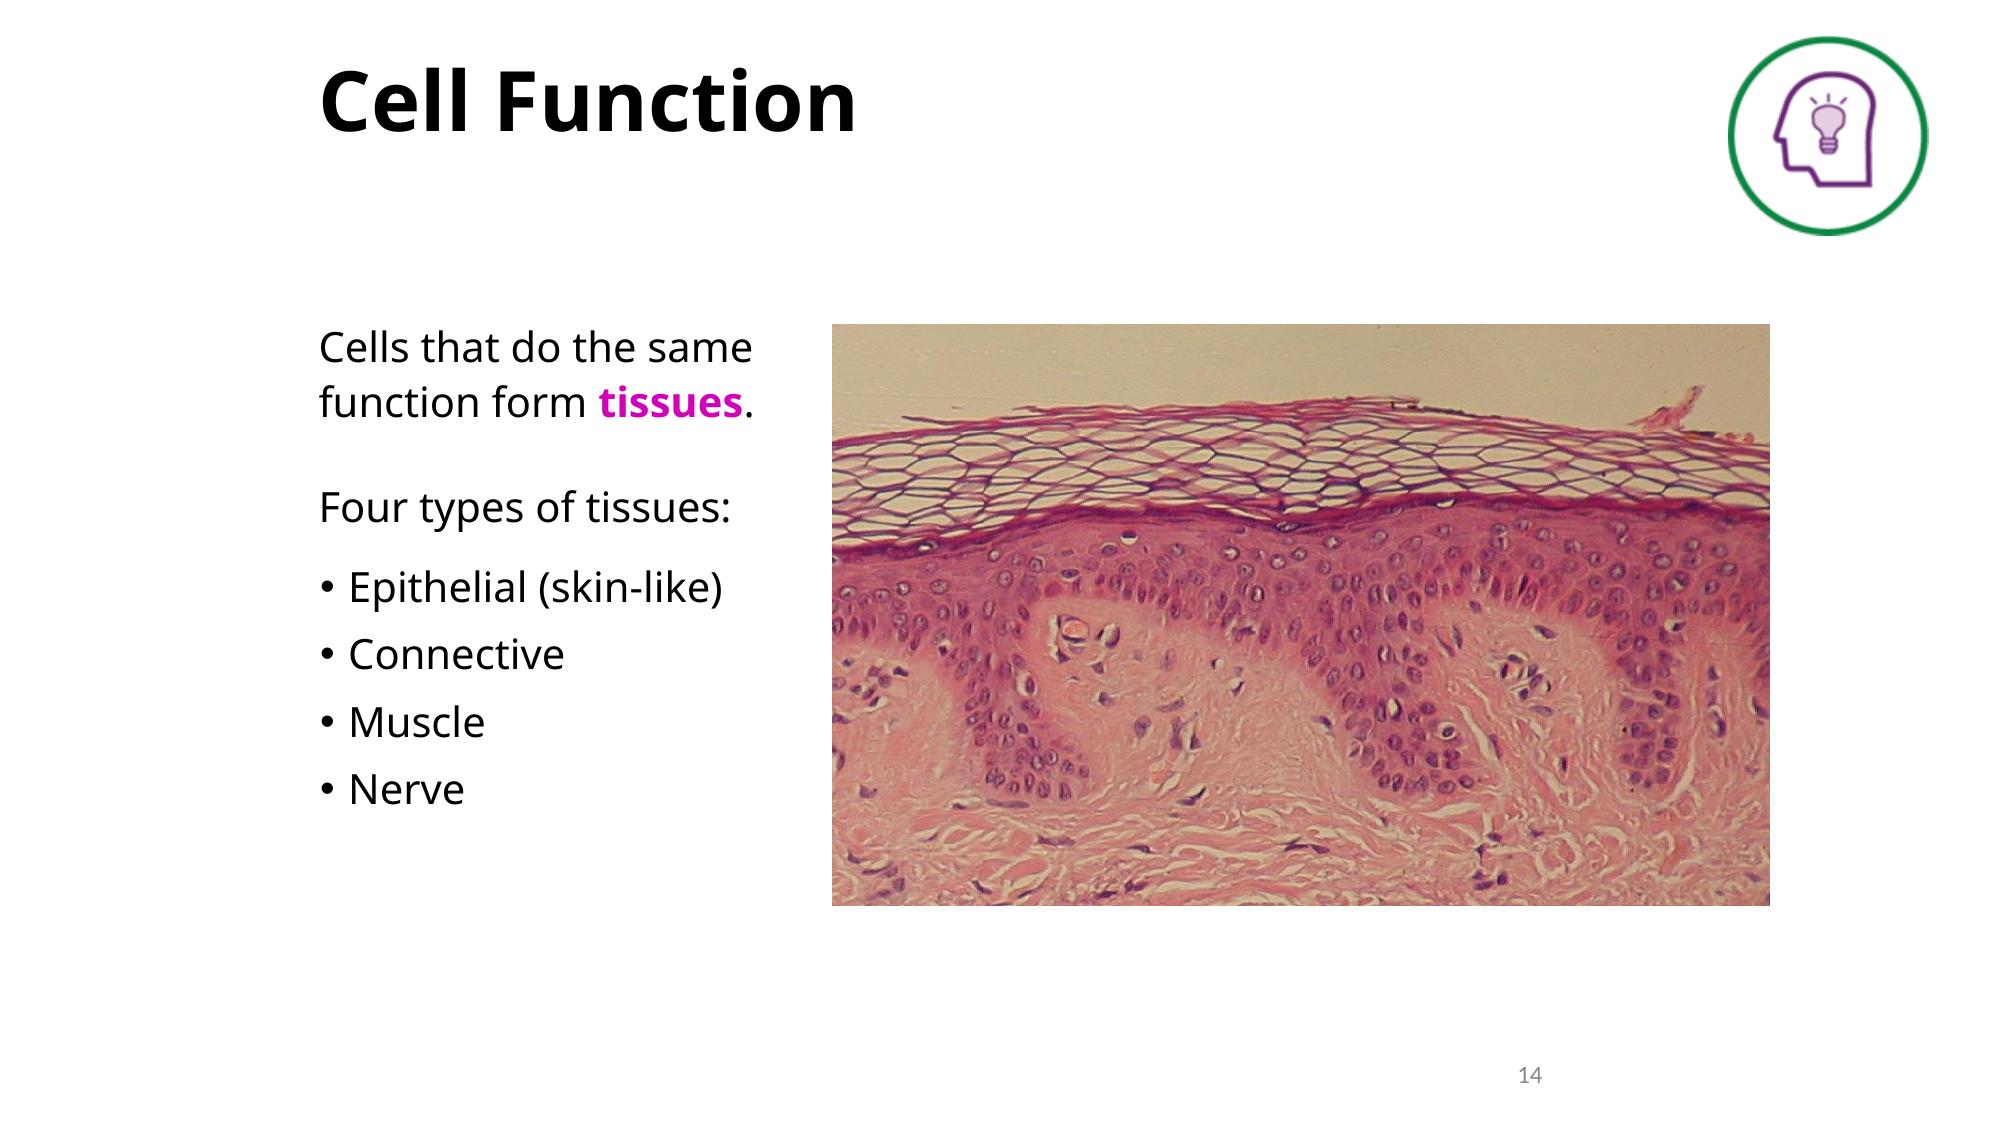

Cell Function
Cells that do the same function form tissues.
Four types of tissues:
Epithelial (skin-like)
Connective
Muscle
Nerve